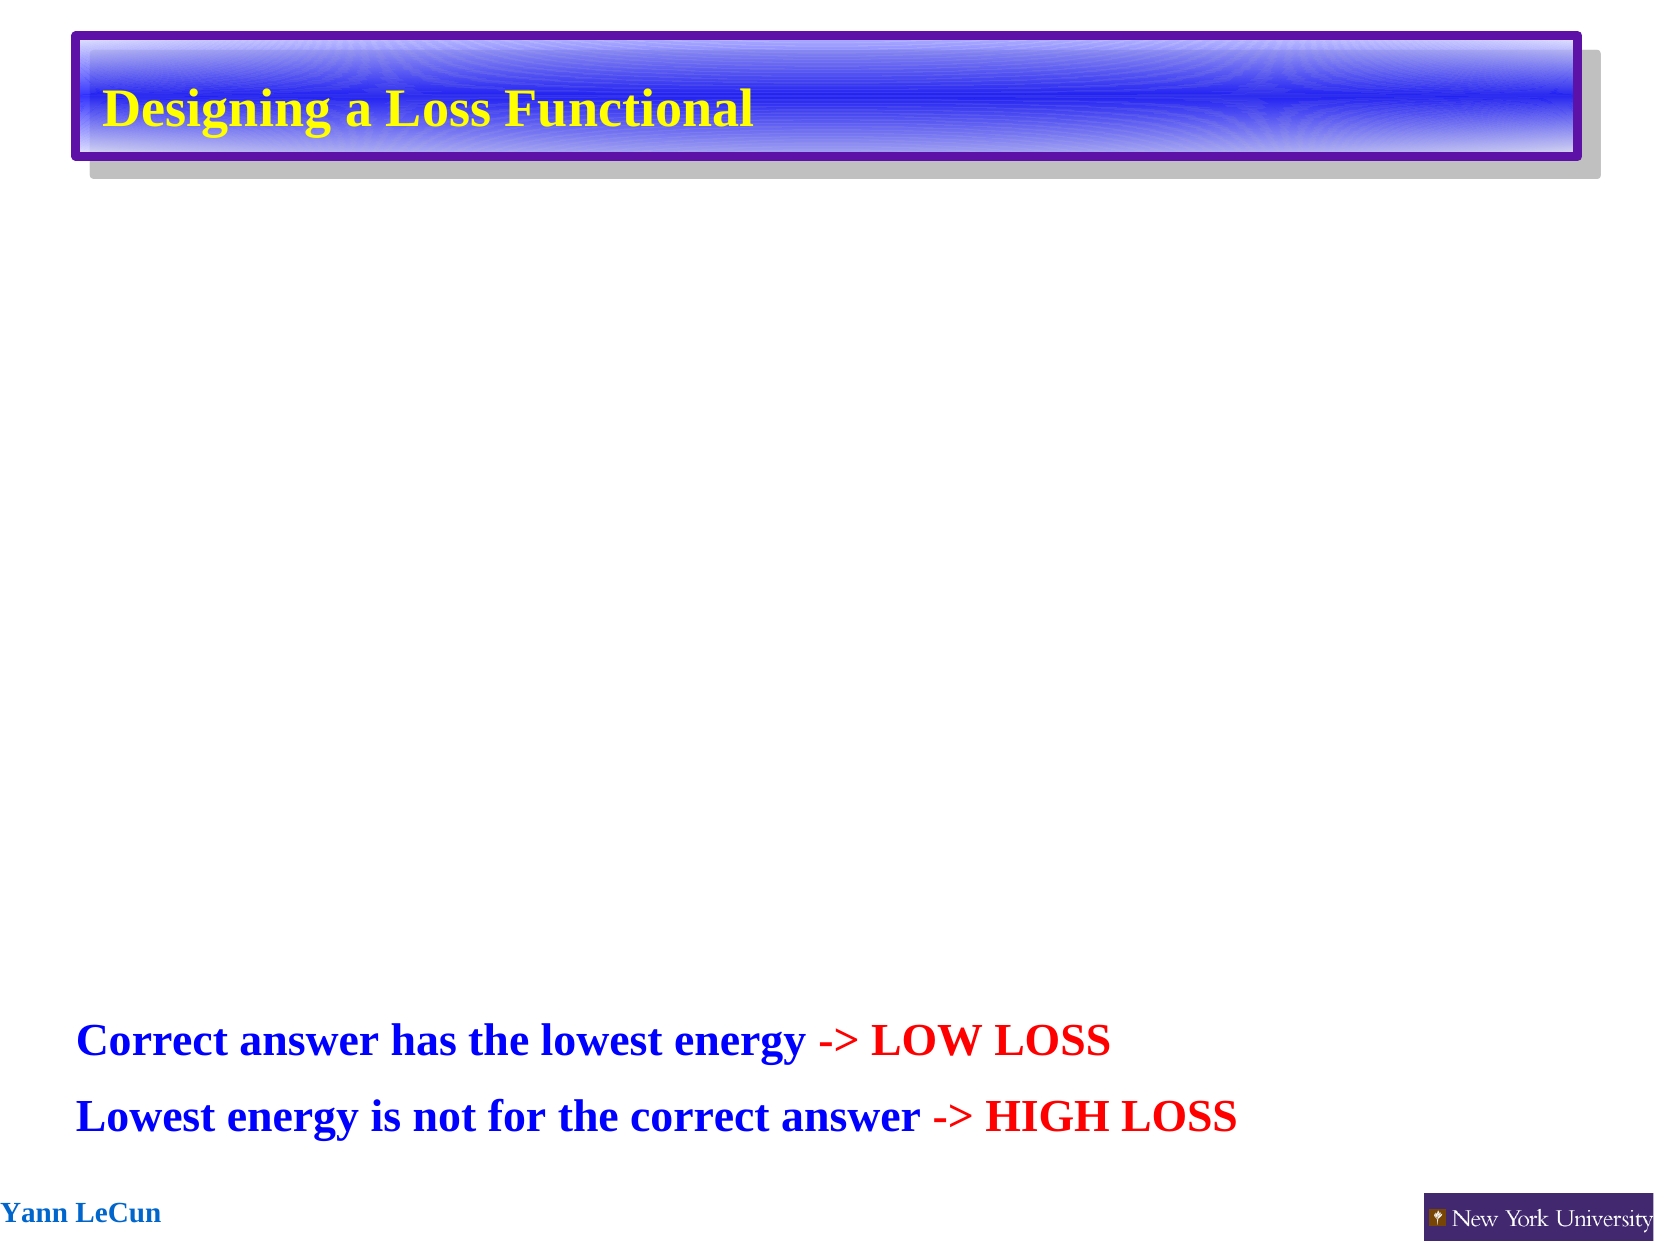

# Designing a Loss Functional
Correct answer has the lowest energy -> LOW LOSS
Lowest energy is not for the correct answer -> HIGH LOSS